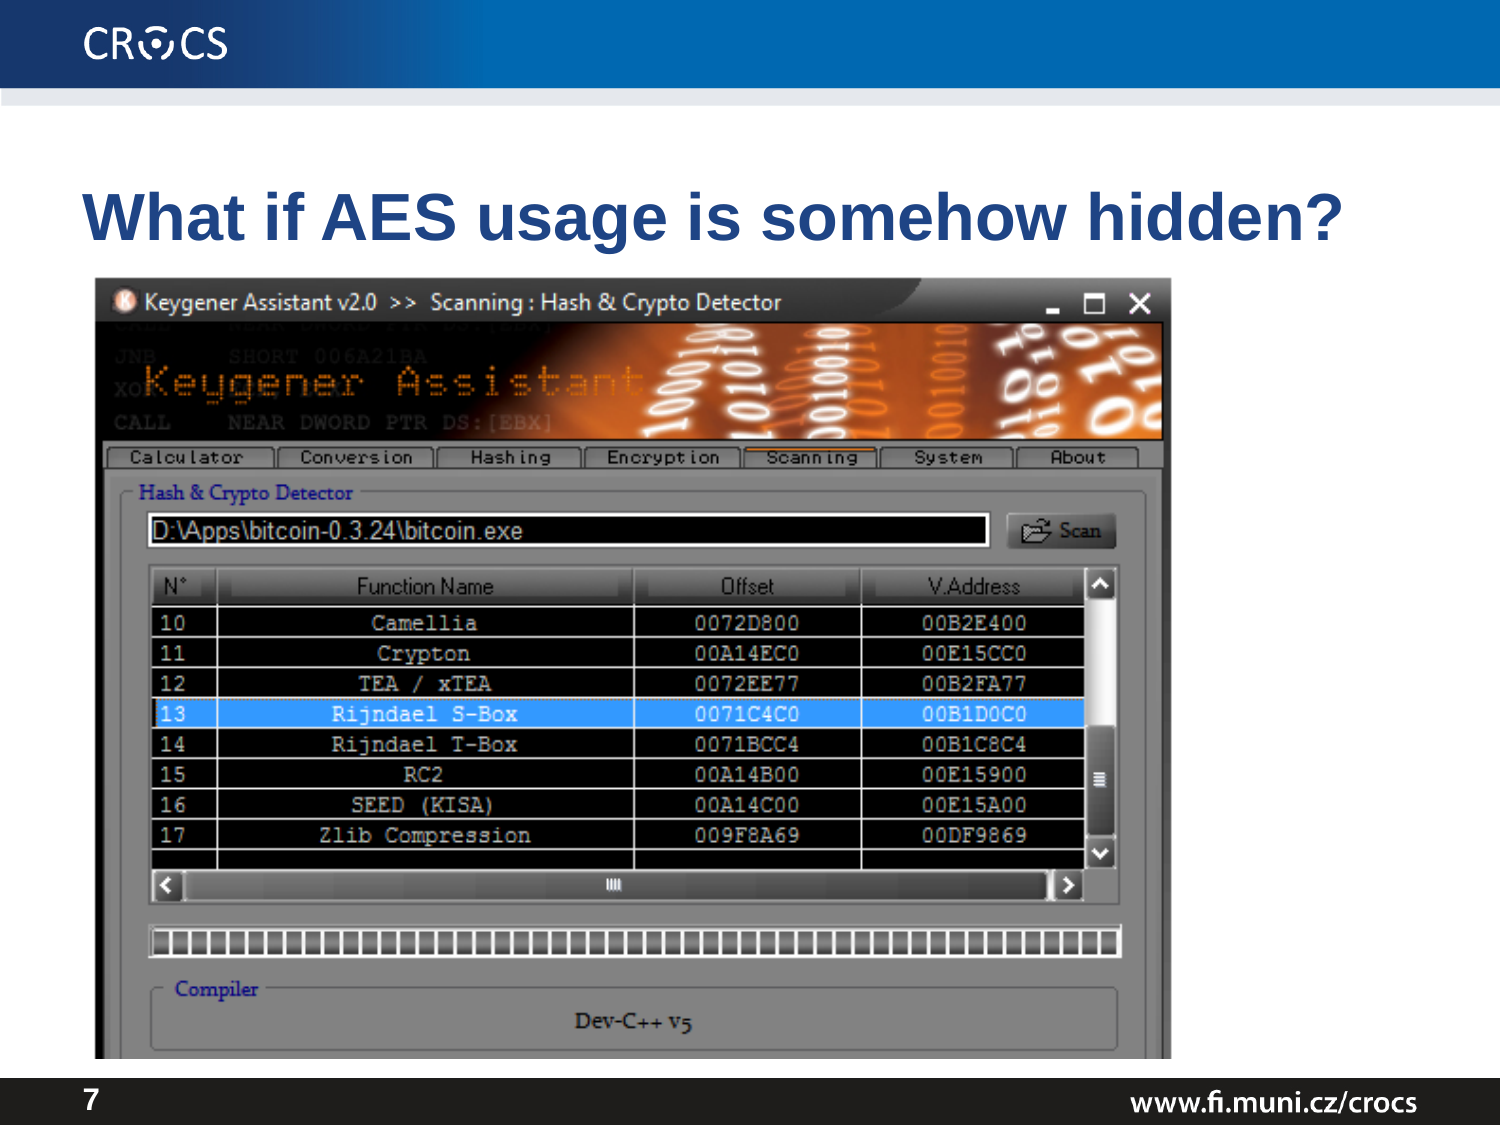

What if AES usage is somehow hidden?